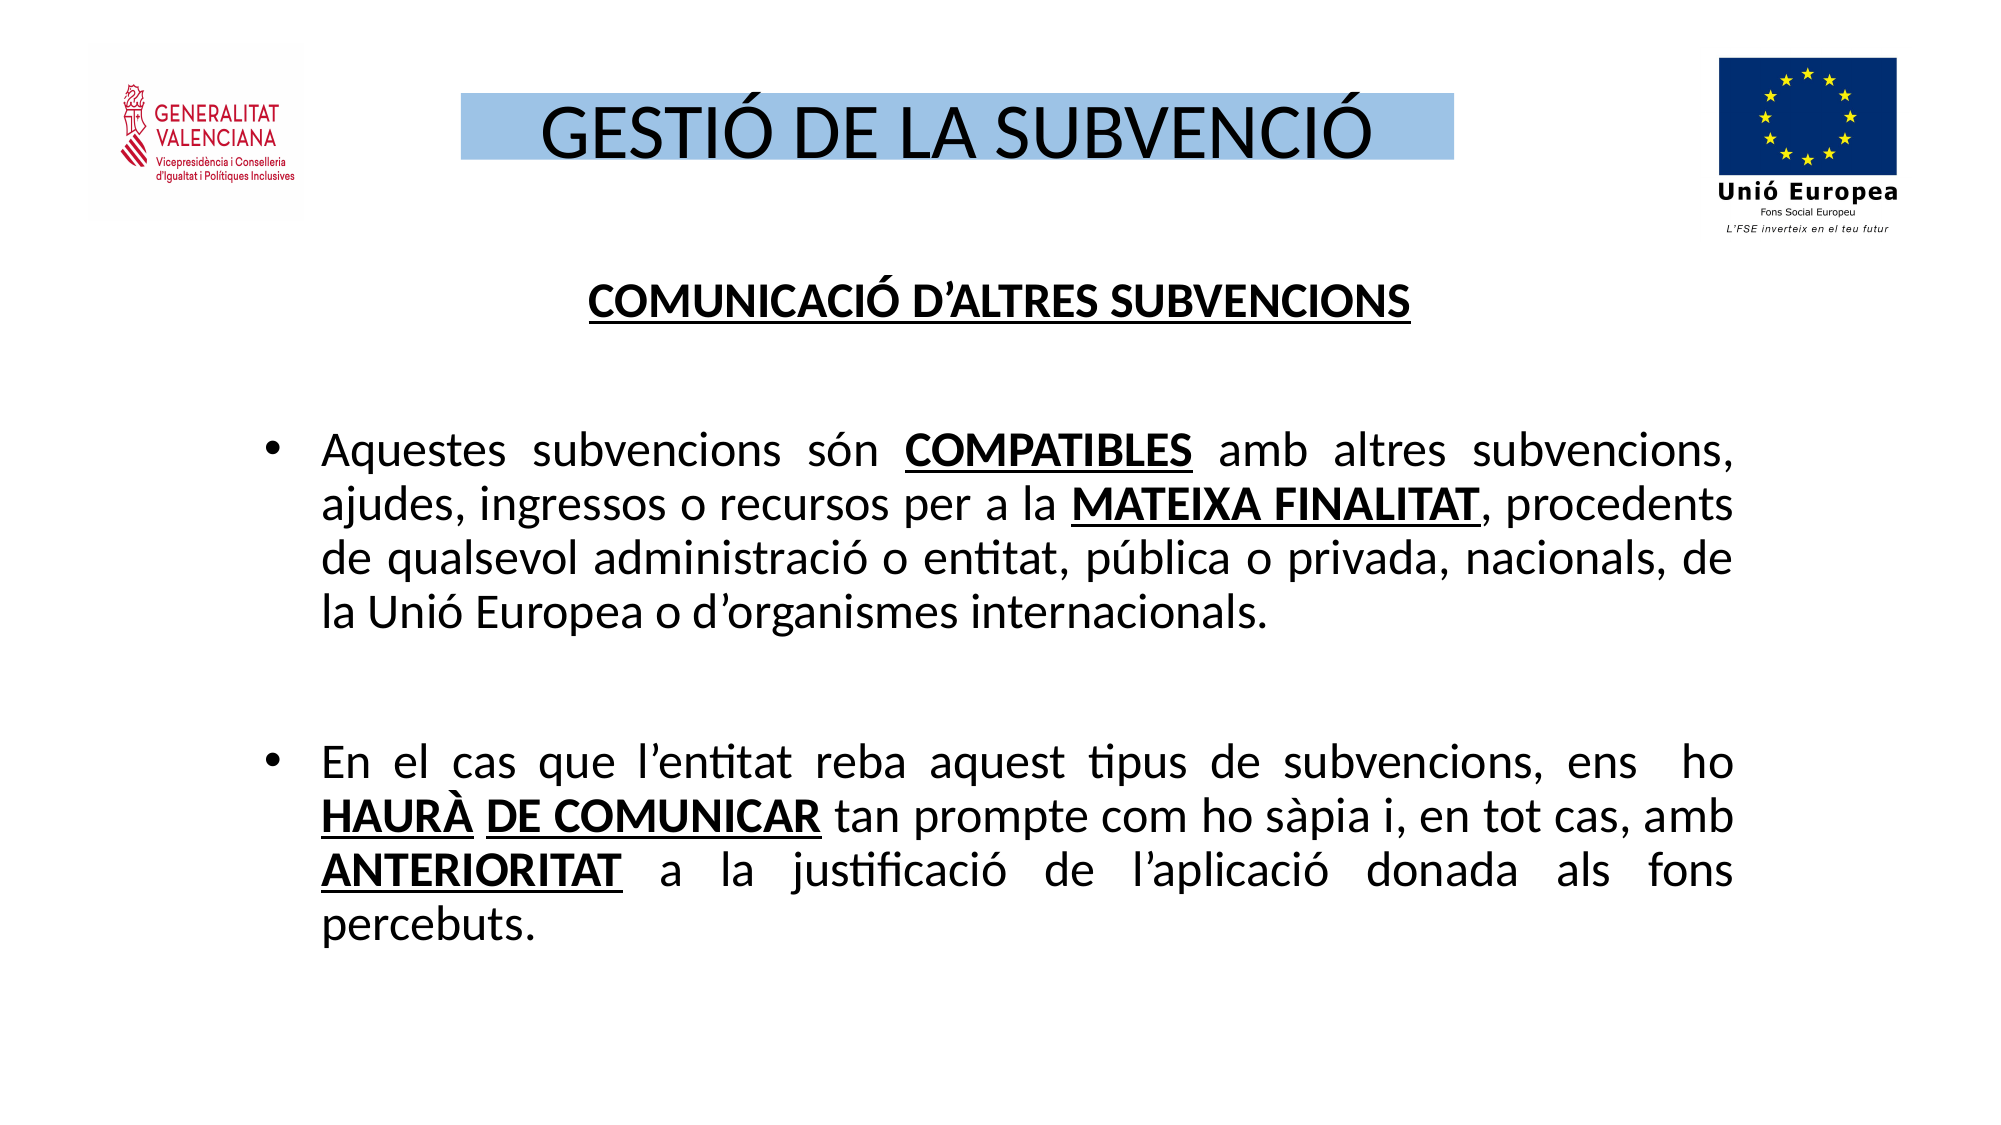

GESTIÓ DE LA SUBVENCIÓ
# COMUNICACIÓ D’ALTRES SUBVENCIONS
Aquestes subvencions són COMPATIBLES amb altres subvencions, ajudes, ingressos o recursos per a la MATEIXA FINALITAT, procedents de qualsevol administració o entitat, pública o privada, nacionals, de la Unió Europea o d’organismes internacionals.
En el cas que l’entitat reba aquest tipus de subvencions, ens ho HAURÀ DE COMUNICAR tan prompte com ho sàpia i, en tot cas, amb ANTERIORITAT a la justificació de l’aplicació donada als fons percebuts.